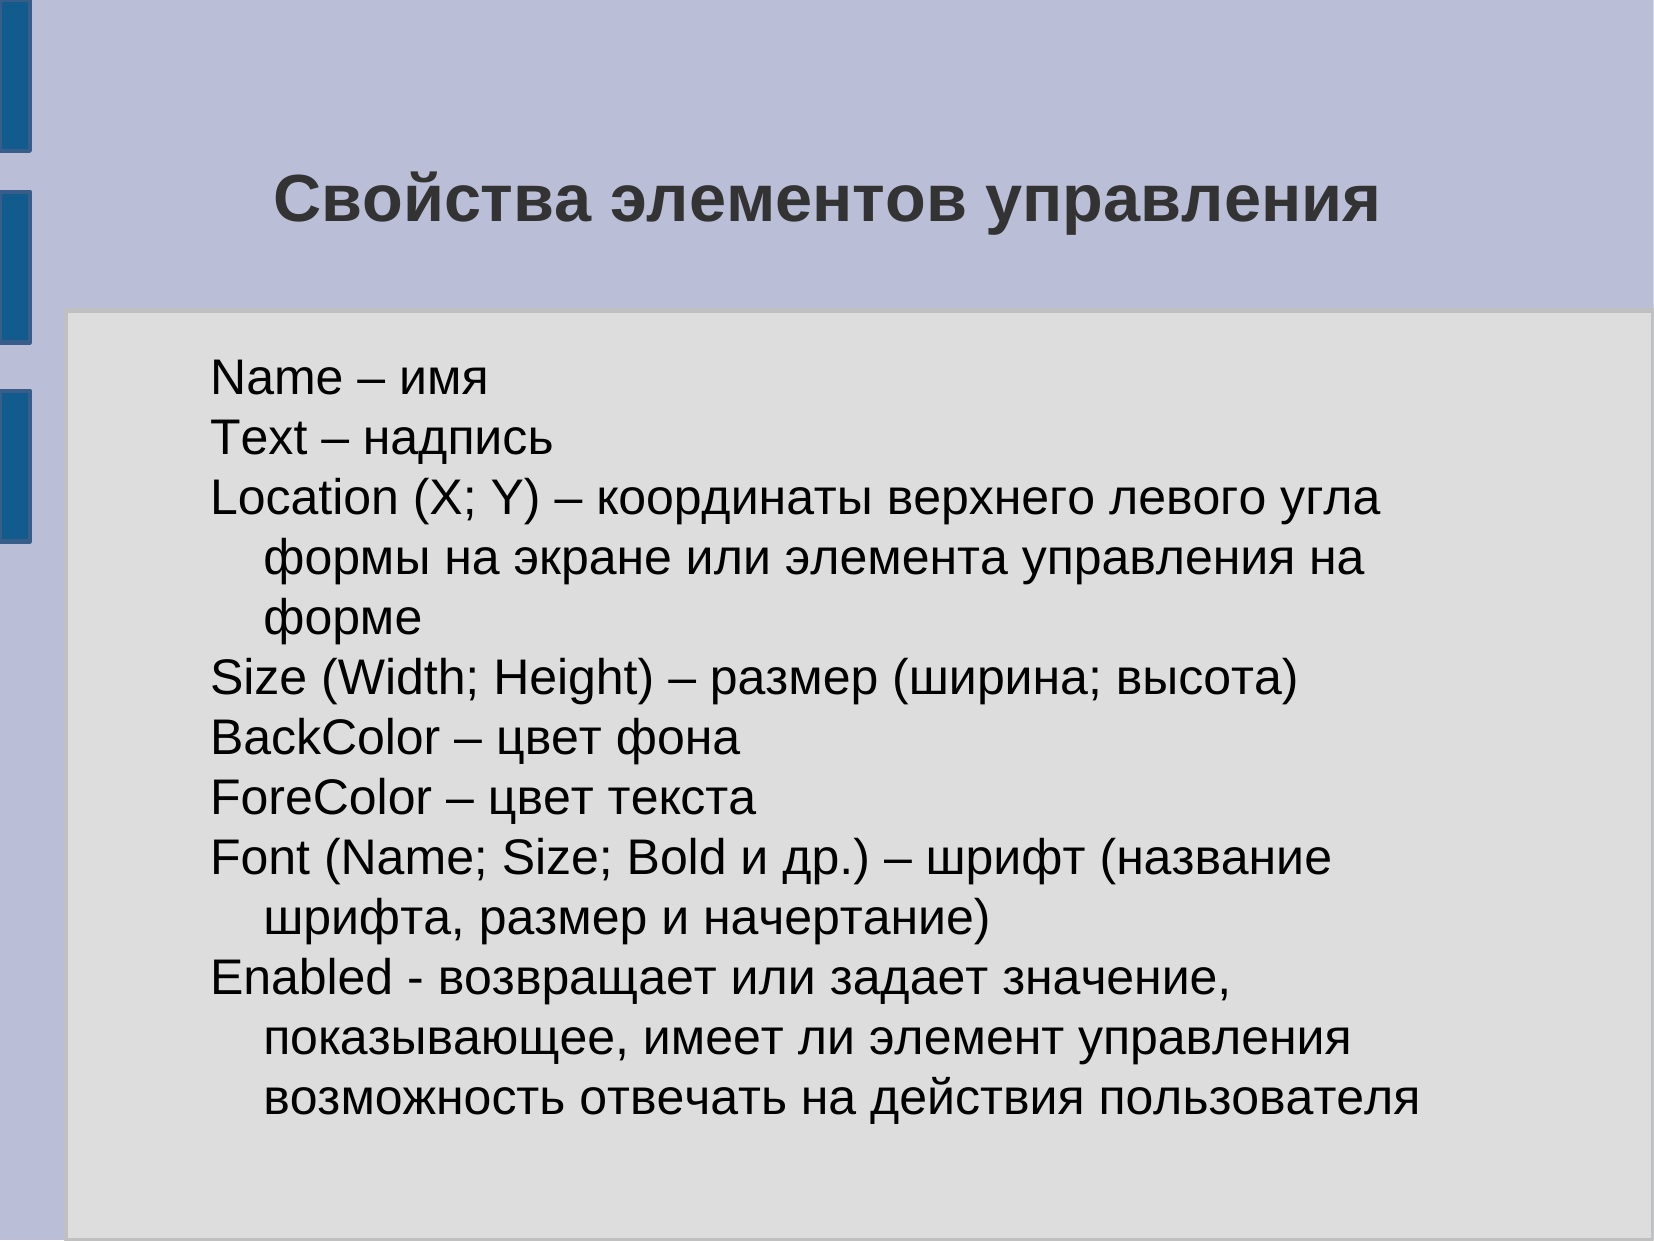

# Свойства элементов управления
Name – имя
Text – надпись
Location (X; Y) – координаты верхнего левого угла формы на экране или элемента управления на форме
Size (Width; Height) – размер (ширина; высота)
BackColor – цвет фона
ForeColor – цвет текста
Font (Name; Size; Bold и др.) – шрифт (название шрифта, размер и начертание)
Enabled - возвращает или задает значение, показывающее, имеет ли элемент управления возможность отвечать на действия пользователя